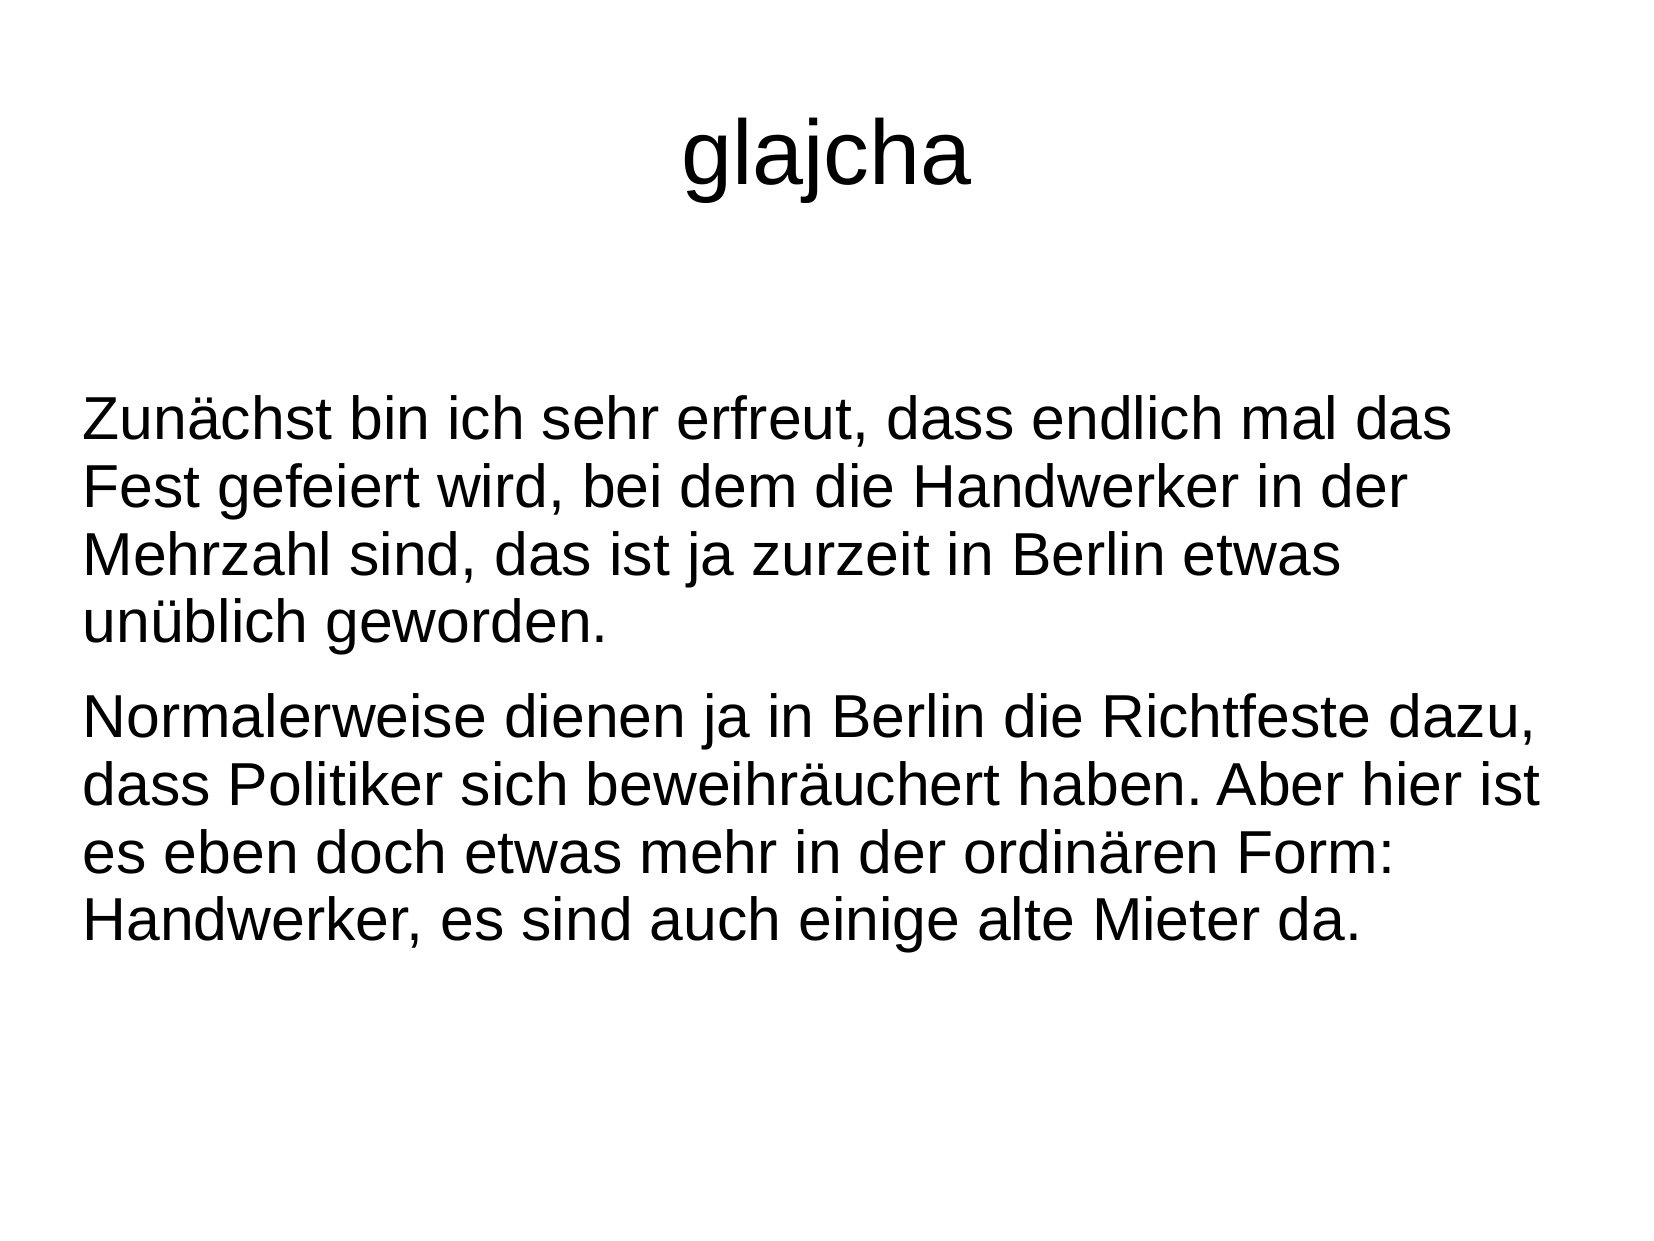

# glajcha
Zunächst bin ich sehr erfreut, dass endlich mal das Fest gefeiert wird, bei dem die Handwerker in der Mehrzahl sind, das ist ja zurzeit in Berlin etwas unüblich geworden.
Normalerweise dienen ja in Berlin die Richtfeste dazu, dass Politiker sich beweihräuchert haben. Aber hier ist es eben doch etwas mehr in der ordinären Form: Handwerker, es sind auch einige alte Mieter da.